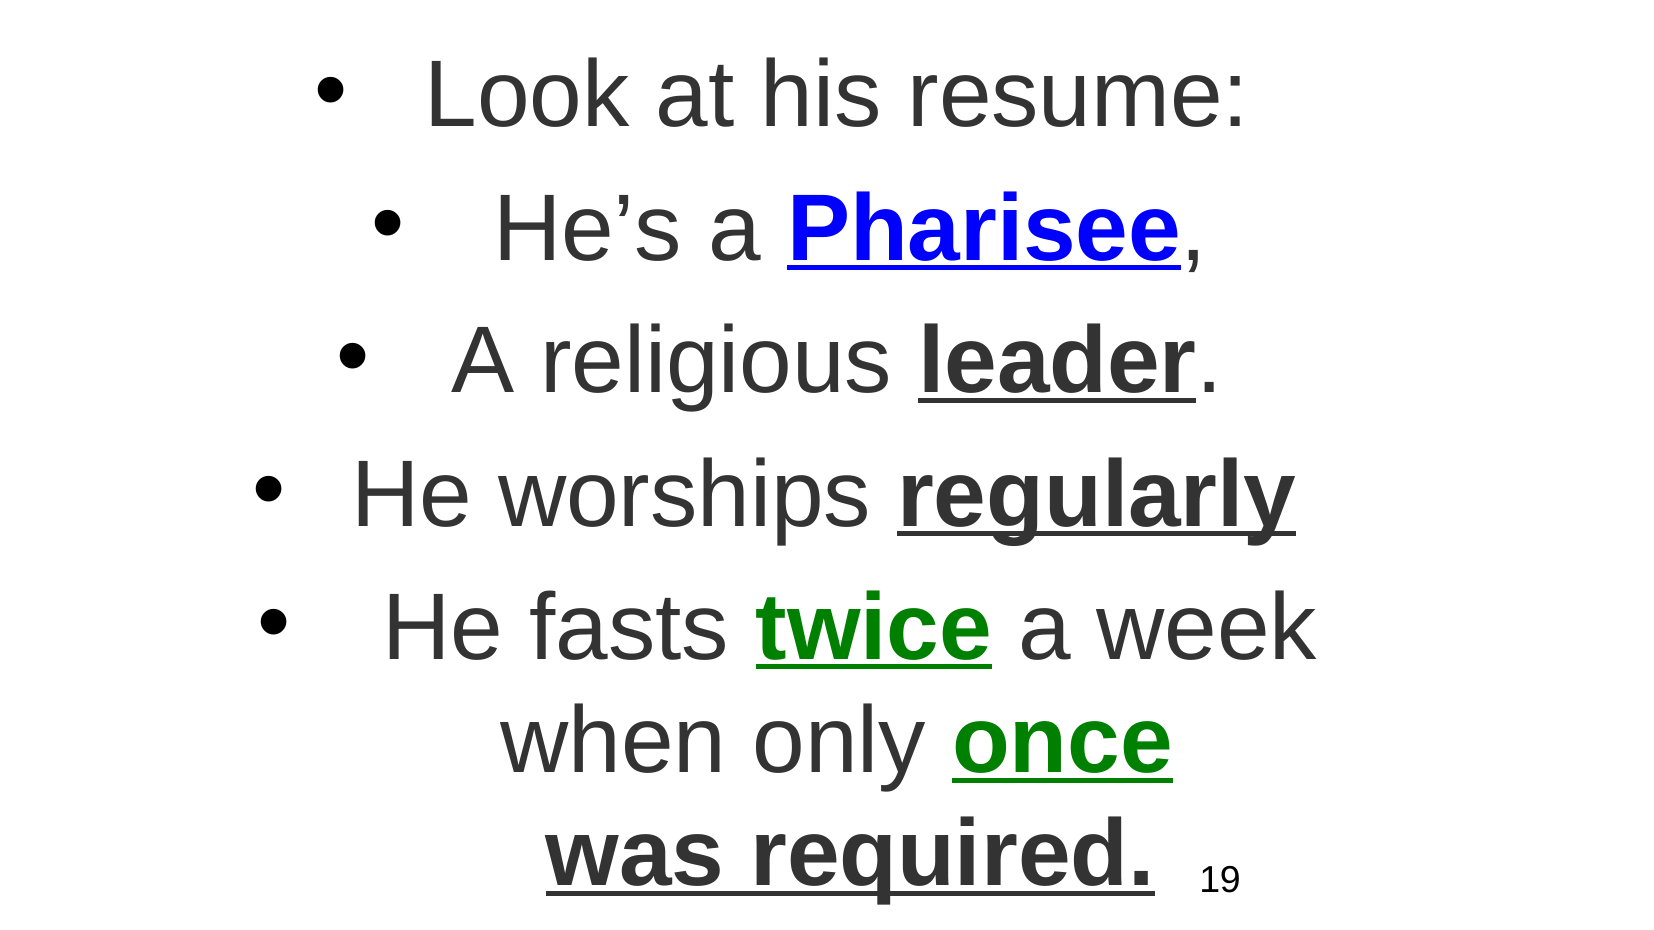

# Look at his resume:
He’s a Pharisee,
A religious leader.
He worships regularly
 He fasts twice a week
when only once
was required.
19